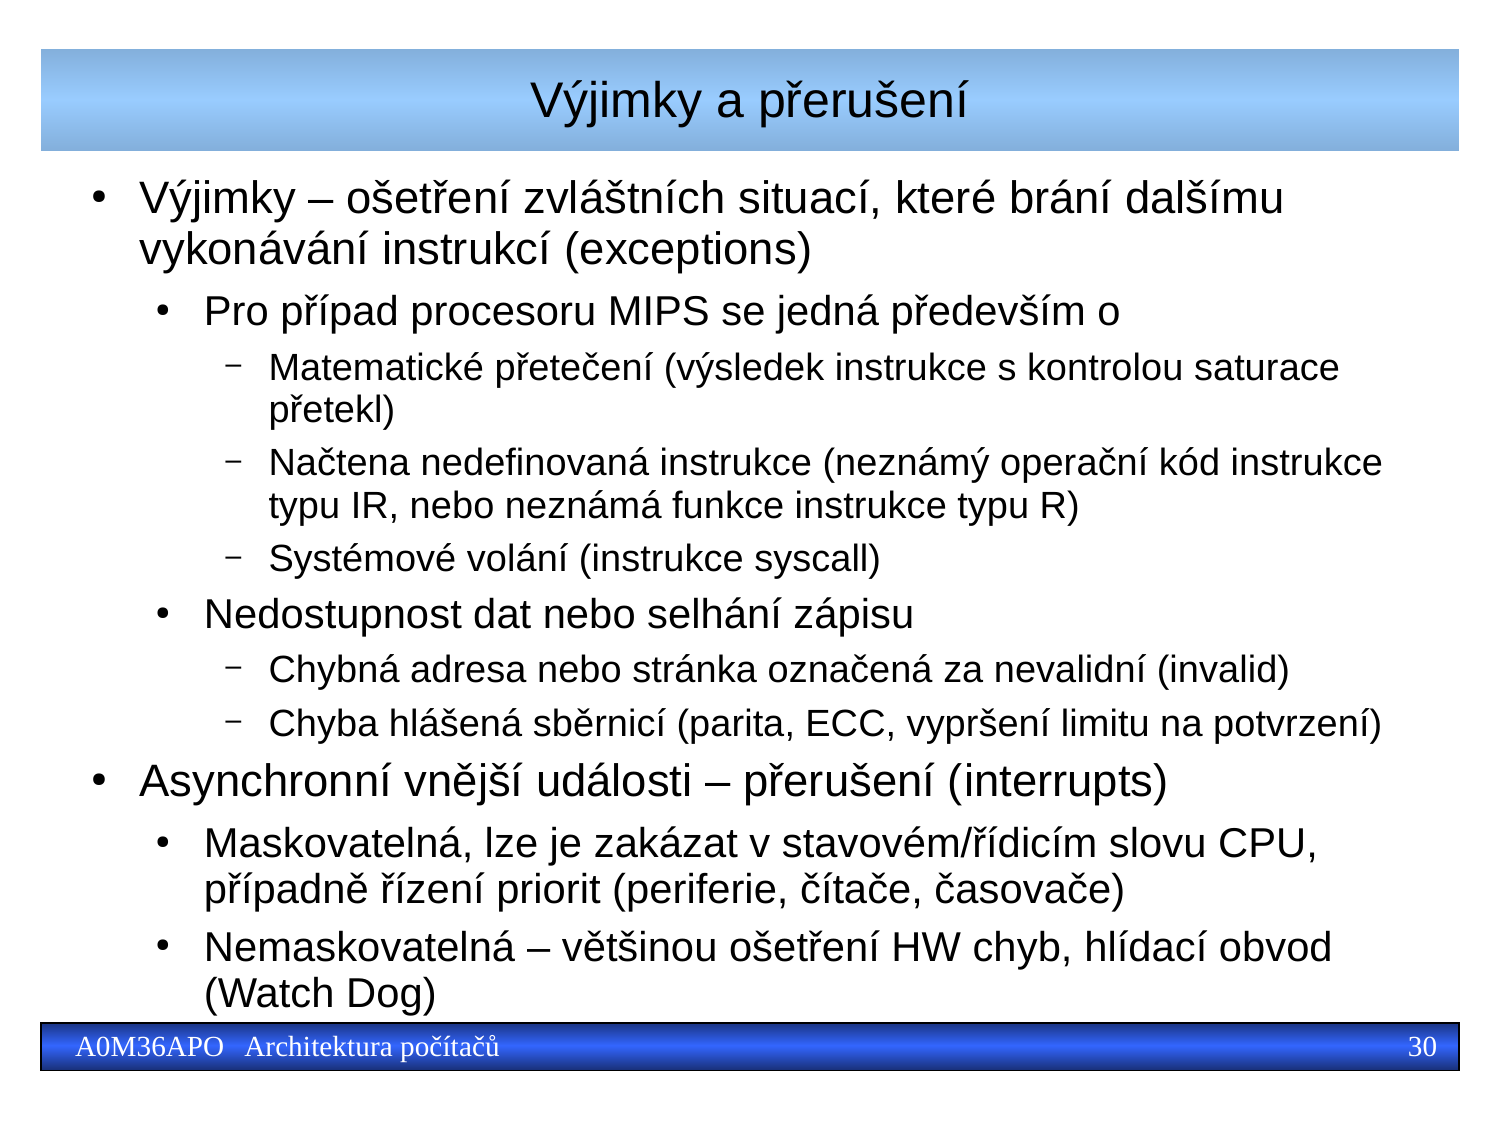

# Výjimky a přerušení
Výjimky – ošetření zvláštních situací, které brání dalšímu vykonávání instrukcí (exceptions)
Pro případ procesoru MIPS se jedná především o
Matematické přetečení (výsledek instrukce s kontrolou saturace přetekl)
Načtena nedefinovaná instrukce (neznámý operační kód instrukce typu IR, nebo neznámá funkce instrukce typu R)
Systémové volání (instrukce syscall)
Nedostupnost dat nebo selhání zápisu
Chybná adresa nebo stránka označená za nevalidní (invalid)
Chyba hlášená sběrnicí (parita, ECC, vypršení limitu na potvrzení)
Asynchronní vnější události – přerušení (interrupts)
Maskovatelná, lze je zakázat v stavovém/řídicím slovu CPU, případně řízení priorit (periferie, čítače, časovače)
Nemaskovatelná – většinou ošetření HW chyb, hlídací obvod (Watch Dog)
A0M36APO Architektura počítačů
30